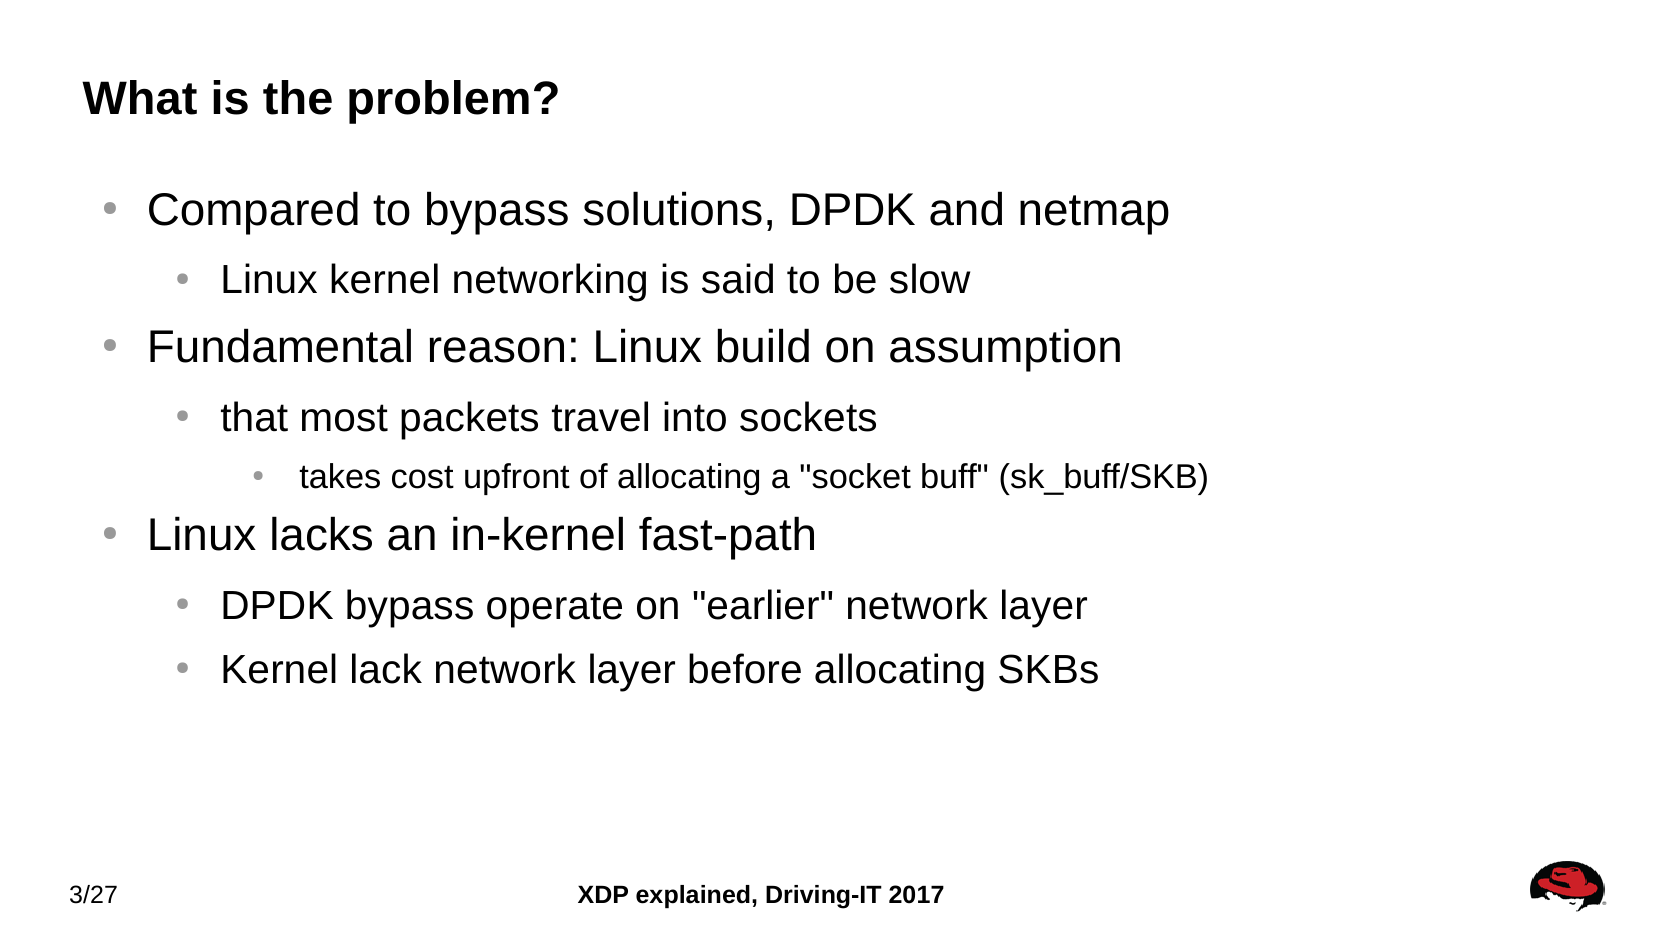

# What is the problem?
Compared to bypass solutions, DPDK and netmap
Linux kernel networking is said to be slow
Fundamental reason: Linux build on assumption
that most packets travel into sockets
takes cost upfront of allocating a "socket buff" (sk_buff/SKB)
Linux lacks an in-kernel fast-path
DPDK bypass operate on "earlier" network layer
Kernel lack network layer before allocating SKBs